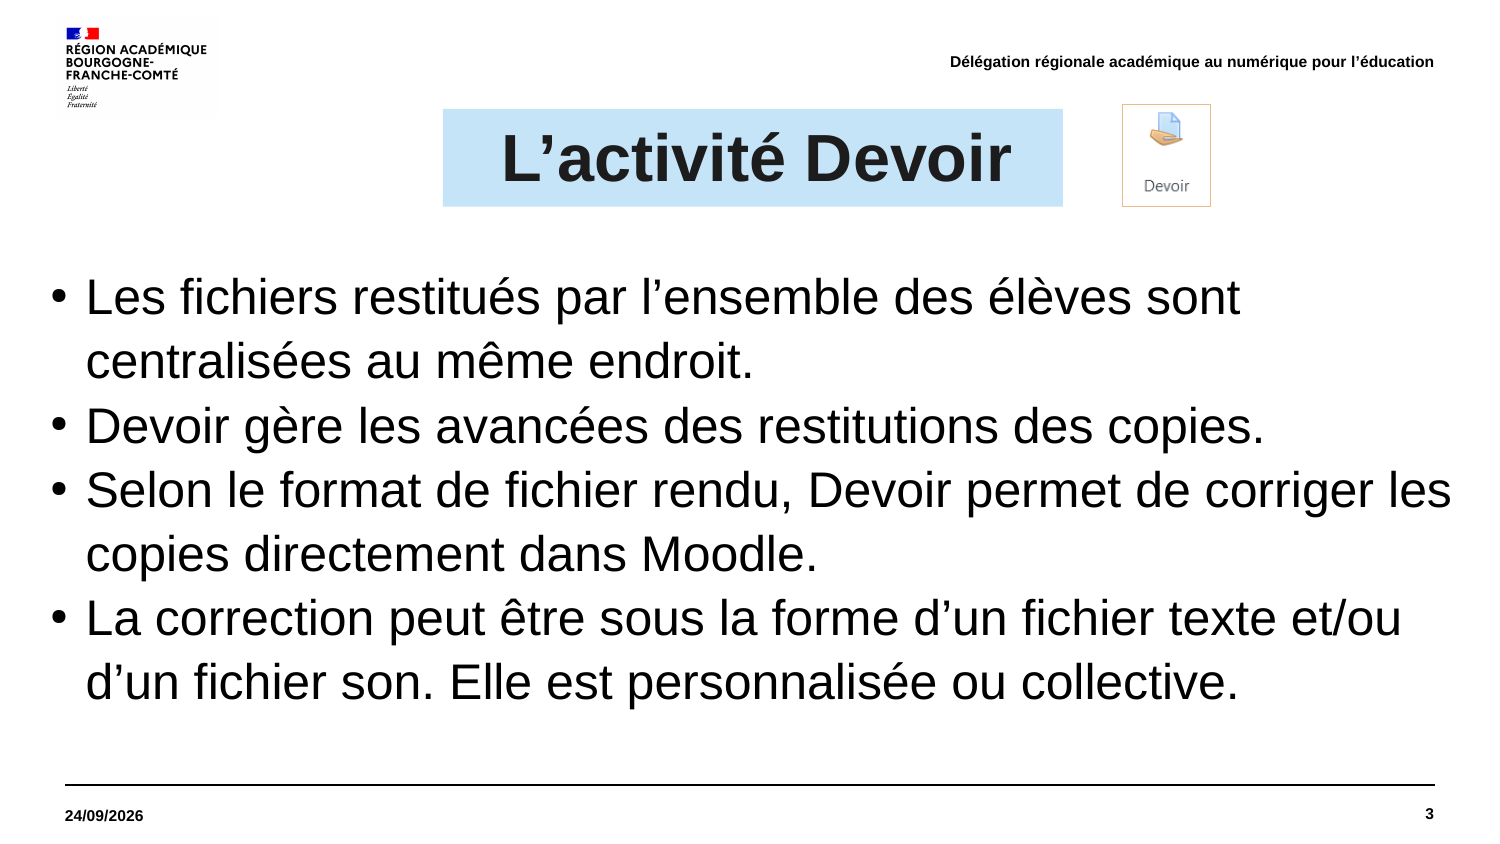

Délégation régionale académique au numérique pour l’éducation
L’activité Devoir
Les fichiers restitués par l’ensemble des élèves sont centralisées au même endroit.
Devoir gère les avancées des restitutions des copies.
Selon le format de fichier rendu, Devoir permet de corriger les copies directement dans Moodle.
La correction peut être sous la forme d’un fichier texte et/ou d’un fichier son. Elle est personnalisée ou collective.